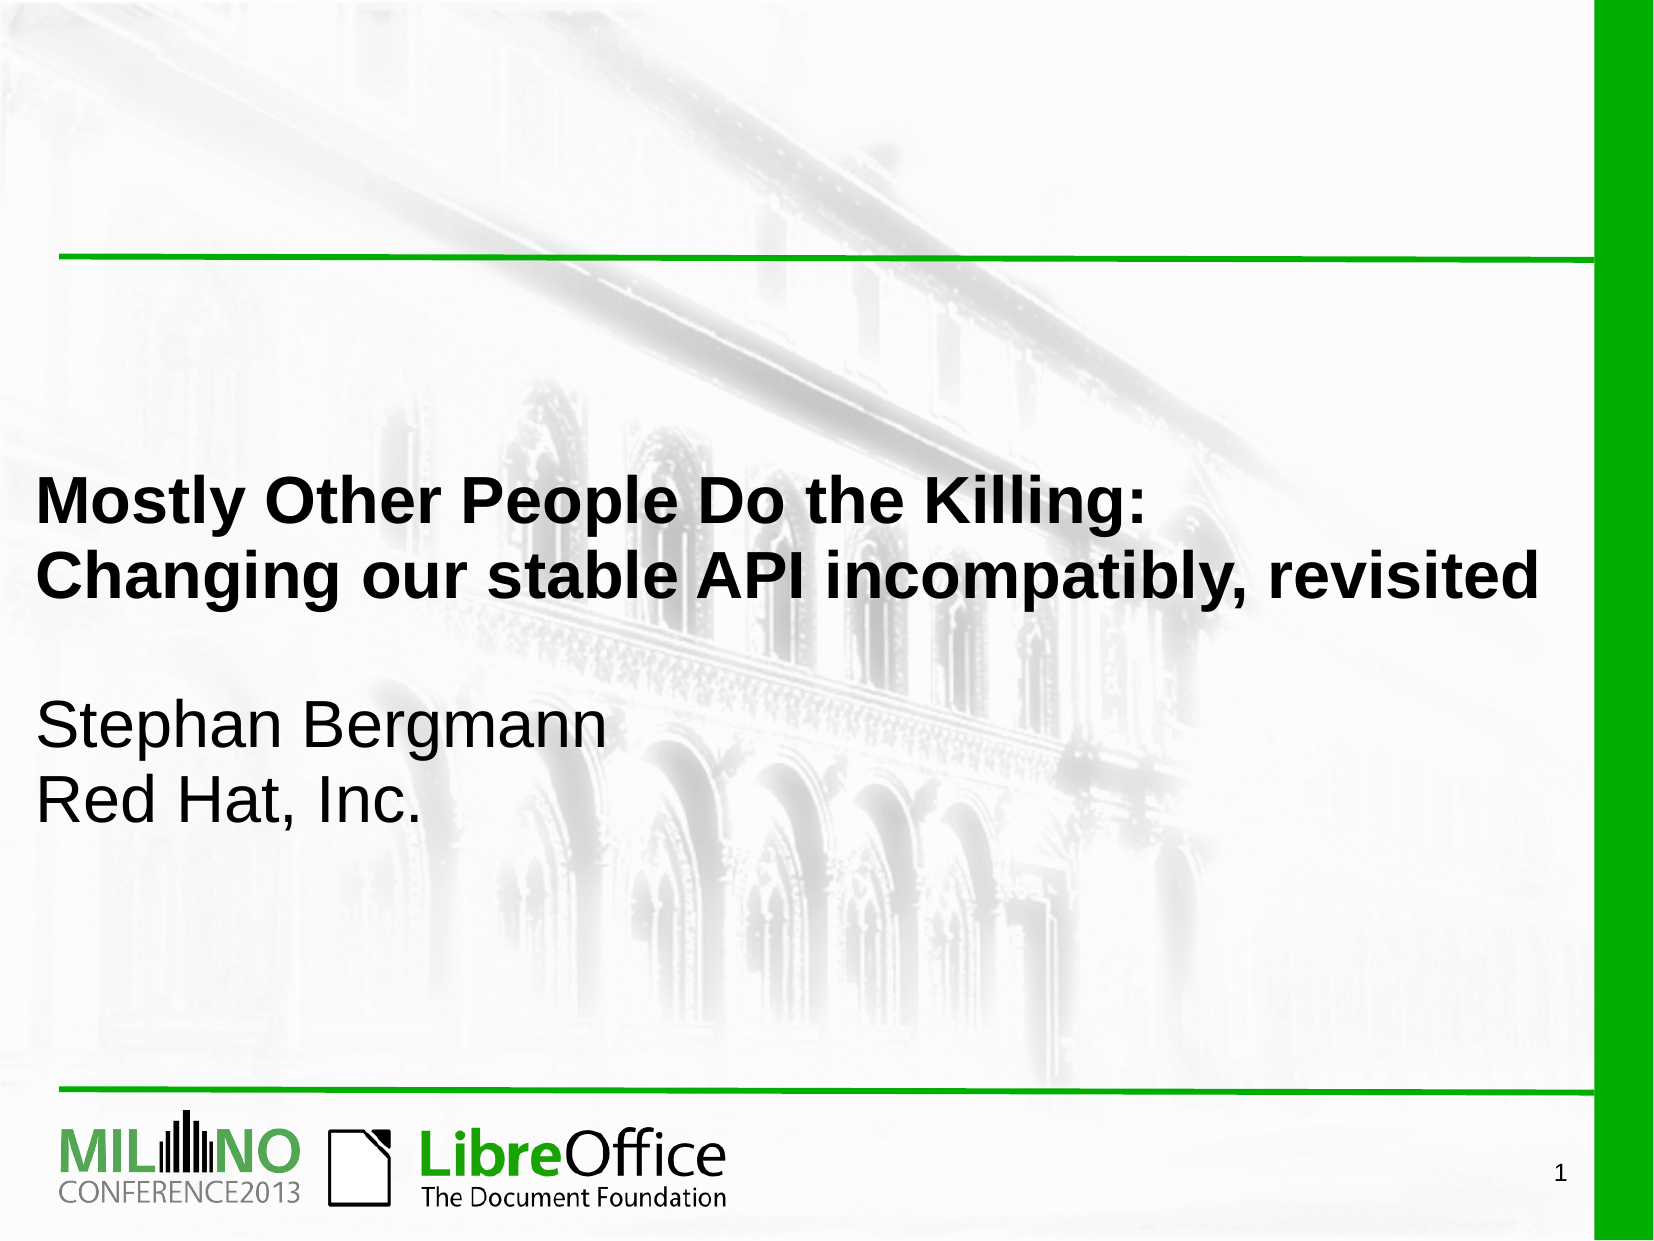

#
Mostly Other People Do the Killing:
Changing our stable API incompatibly, revisited
Stephan Bergmann
Red Hat, Inc.